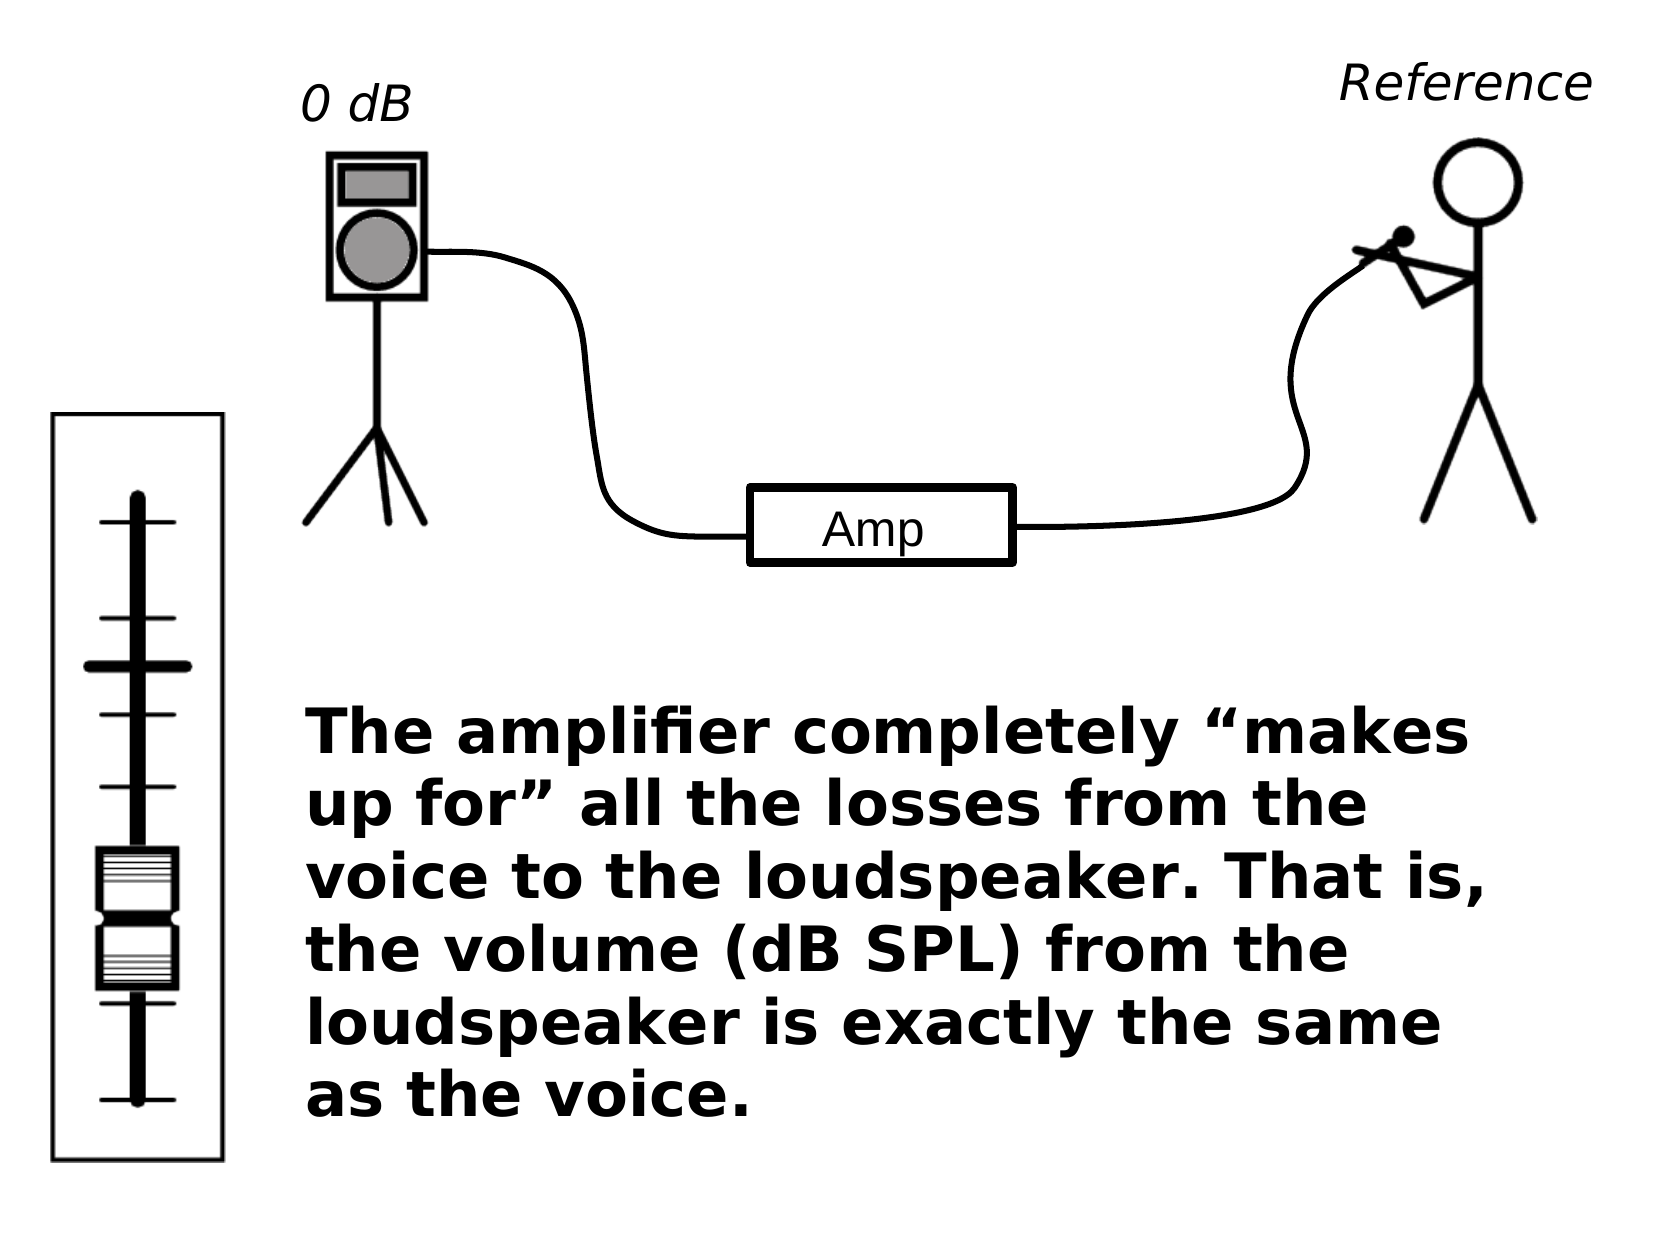

Reference
0 dB
Amp
The amplifier completely “makes up for” all the losses from the voice to the loudspeaker. That is, the volume (dB SPL) from the loudspeaker is exactly the same as the voice.